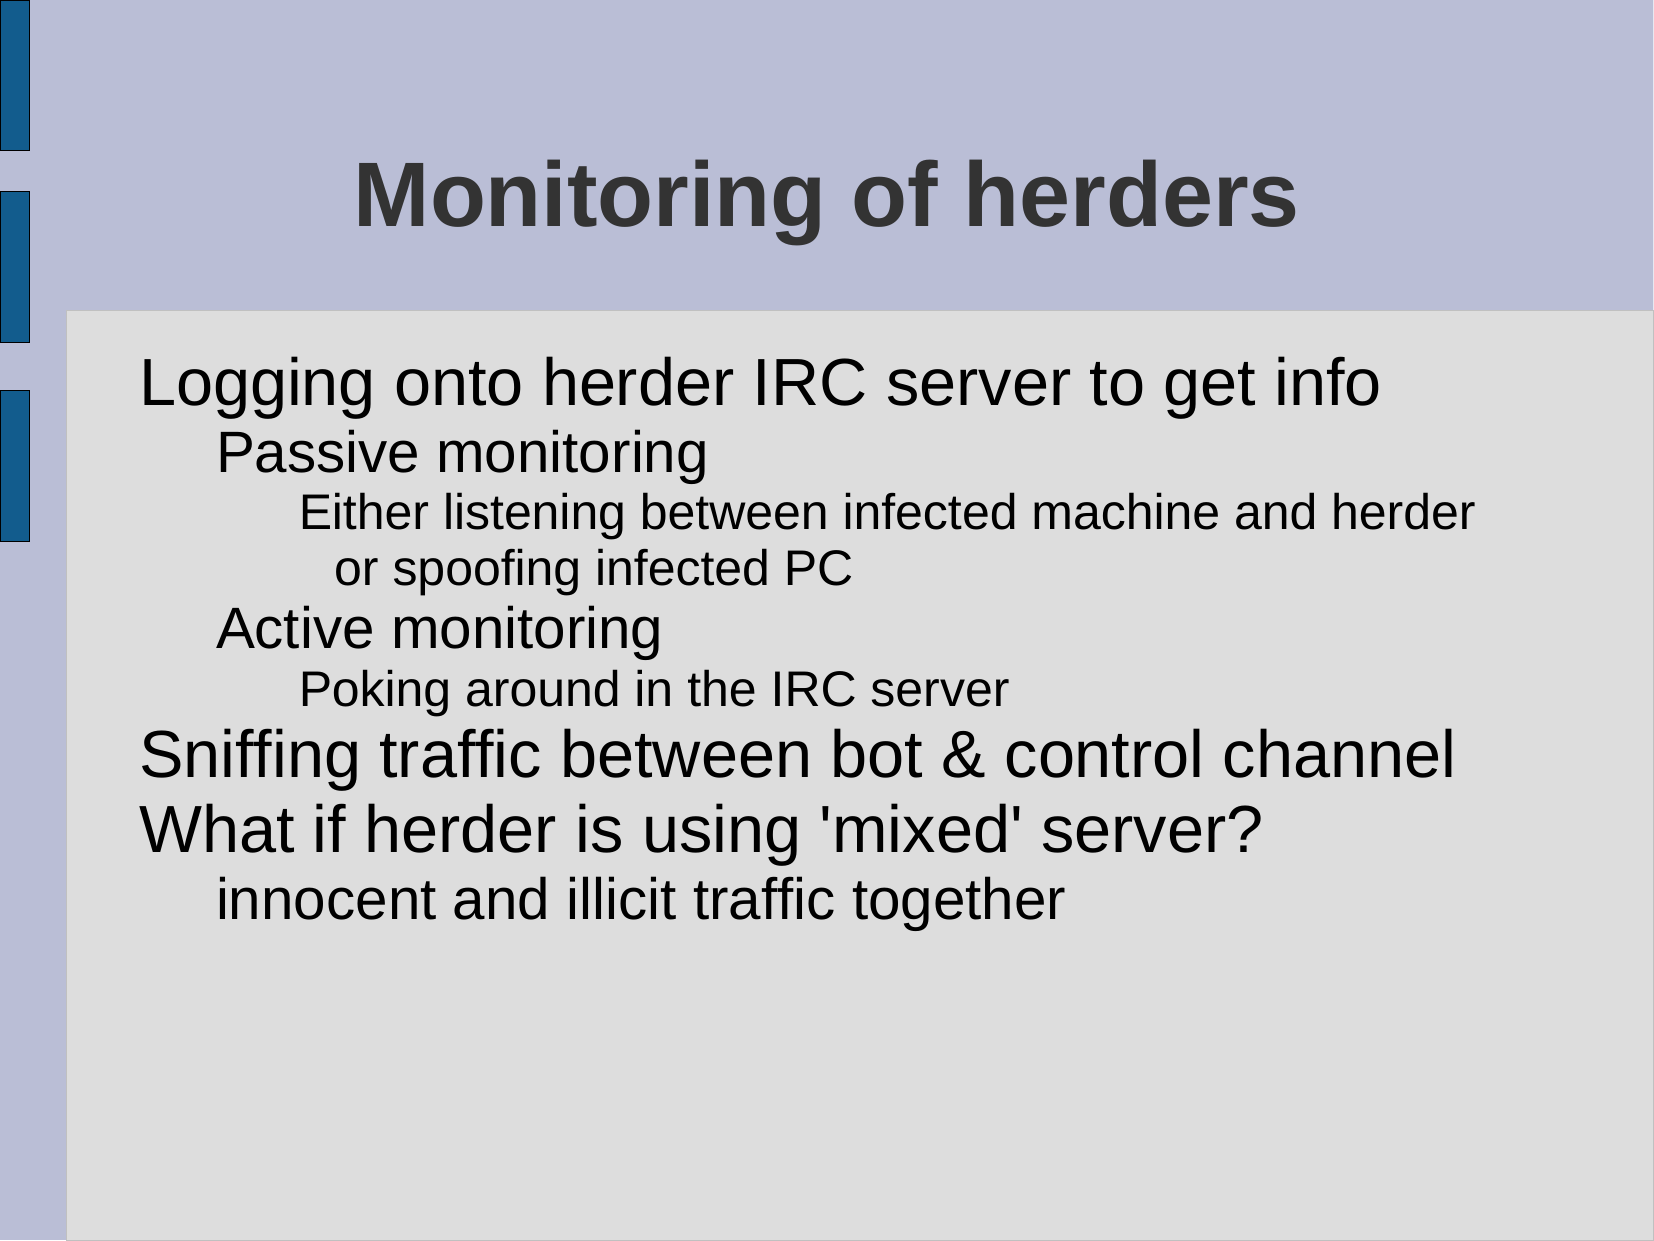

# Monitoring of herders
Logging onto herder IRC server to get info
Passive monitoring
Either listening between infected machine and herder or spoofing infected PC
Active monitoring
Poking around in the IRC server
Sniffing traffic between bot & control channel
What if herder is using 'mixed' server?
innocent and illicit traffic together